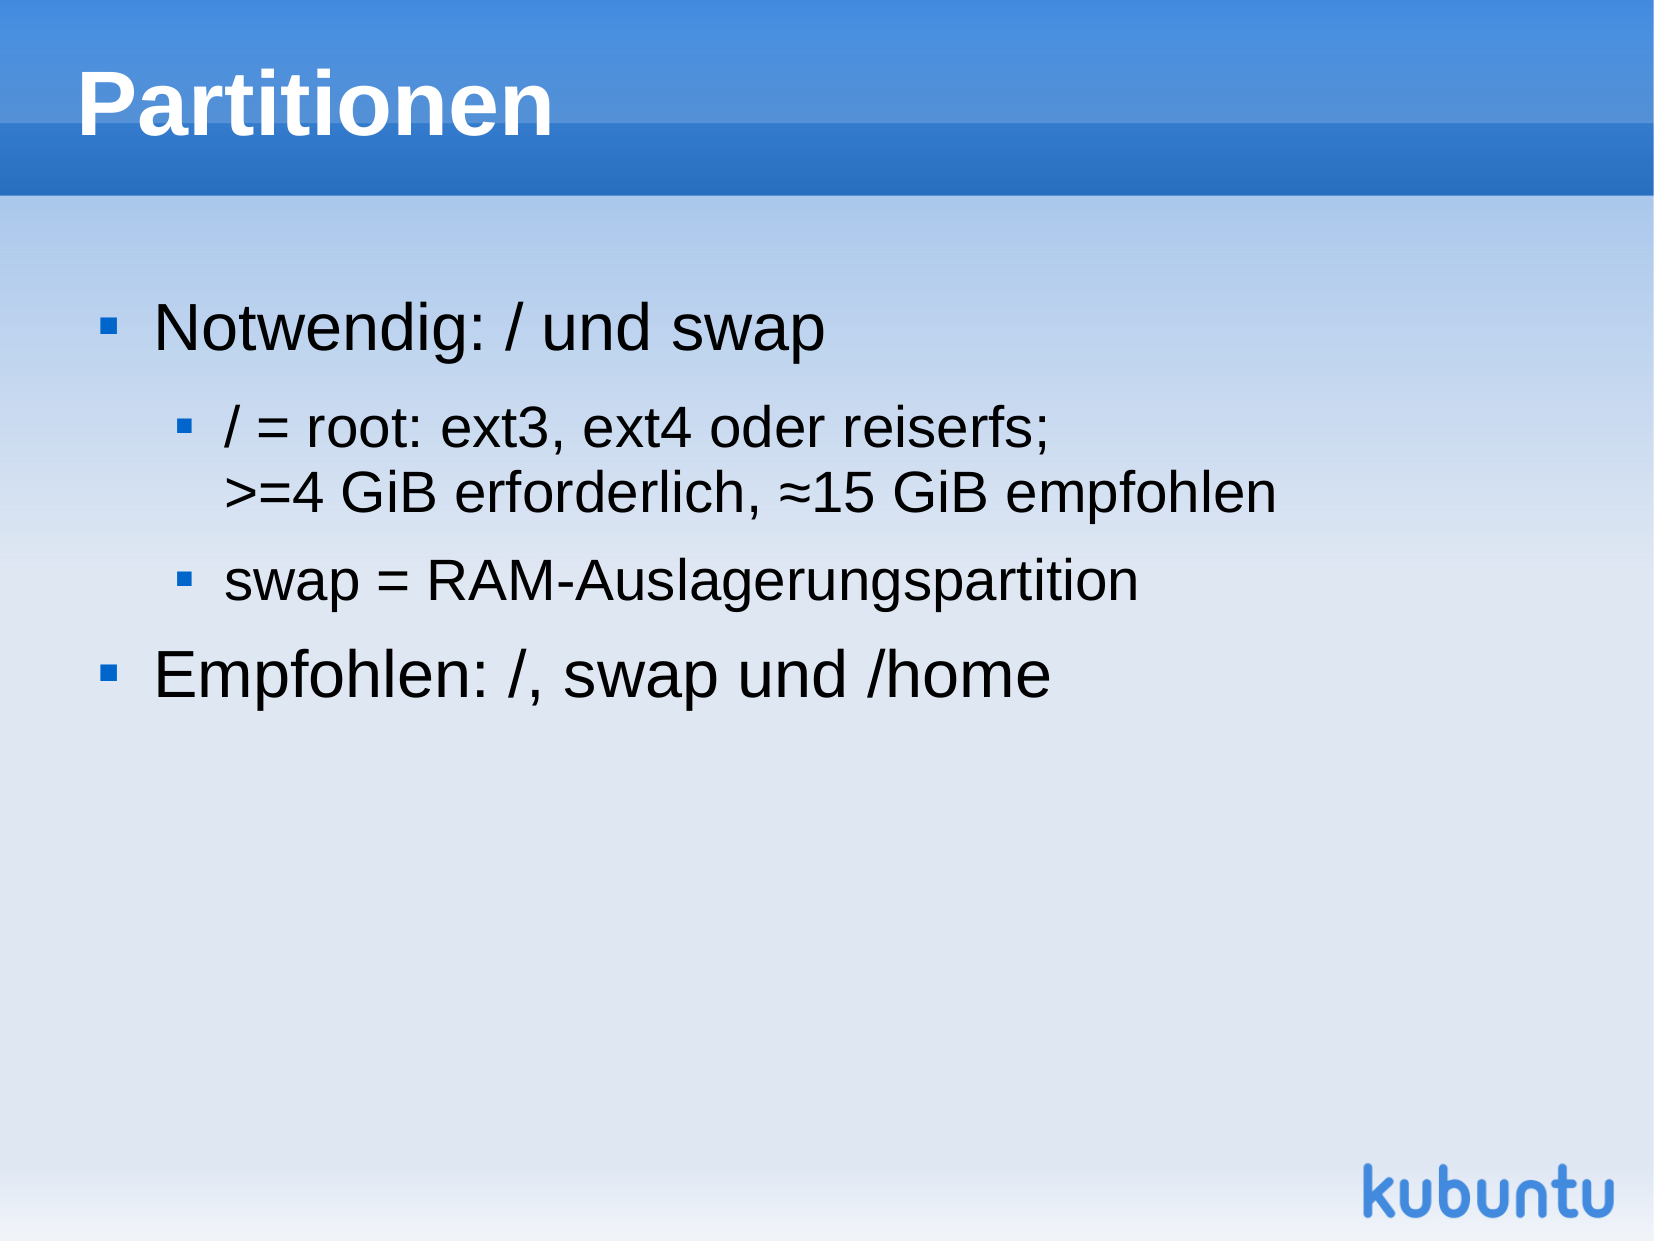

# Partitionen
Notwendig: / und swap
/ = root: ext3, ext4 oder reiserfs;
>=4 GiB erforderlich, ≈15 GiB empfohlen
swap = RAM-Auslagerungspartition
Empfohlen: /, swap und /home